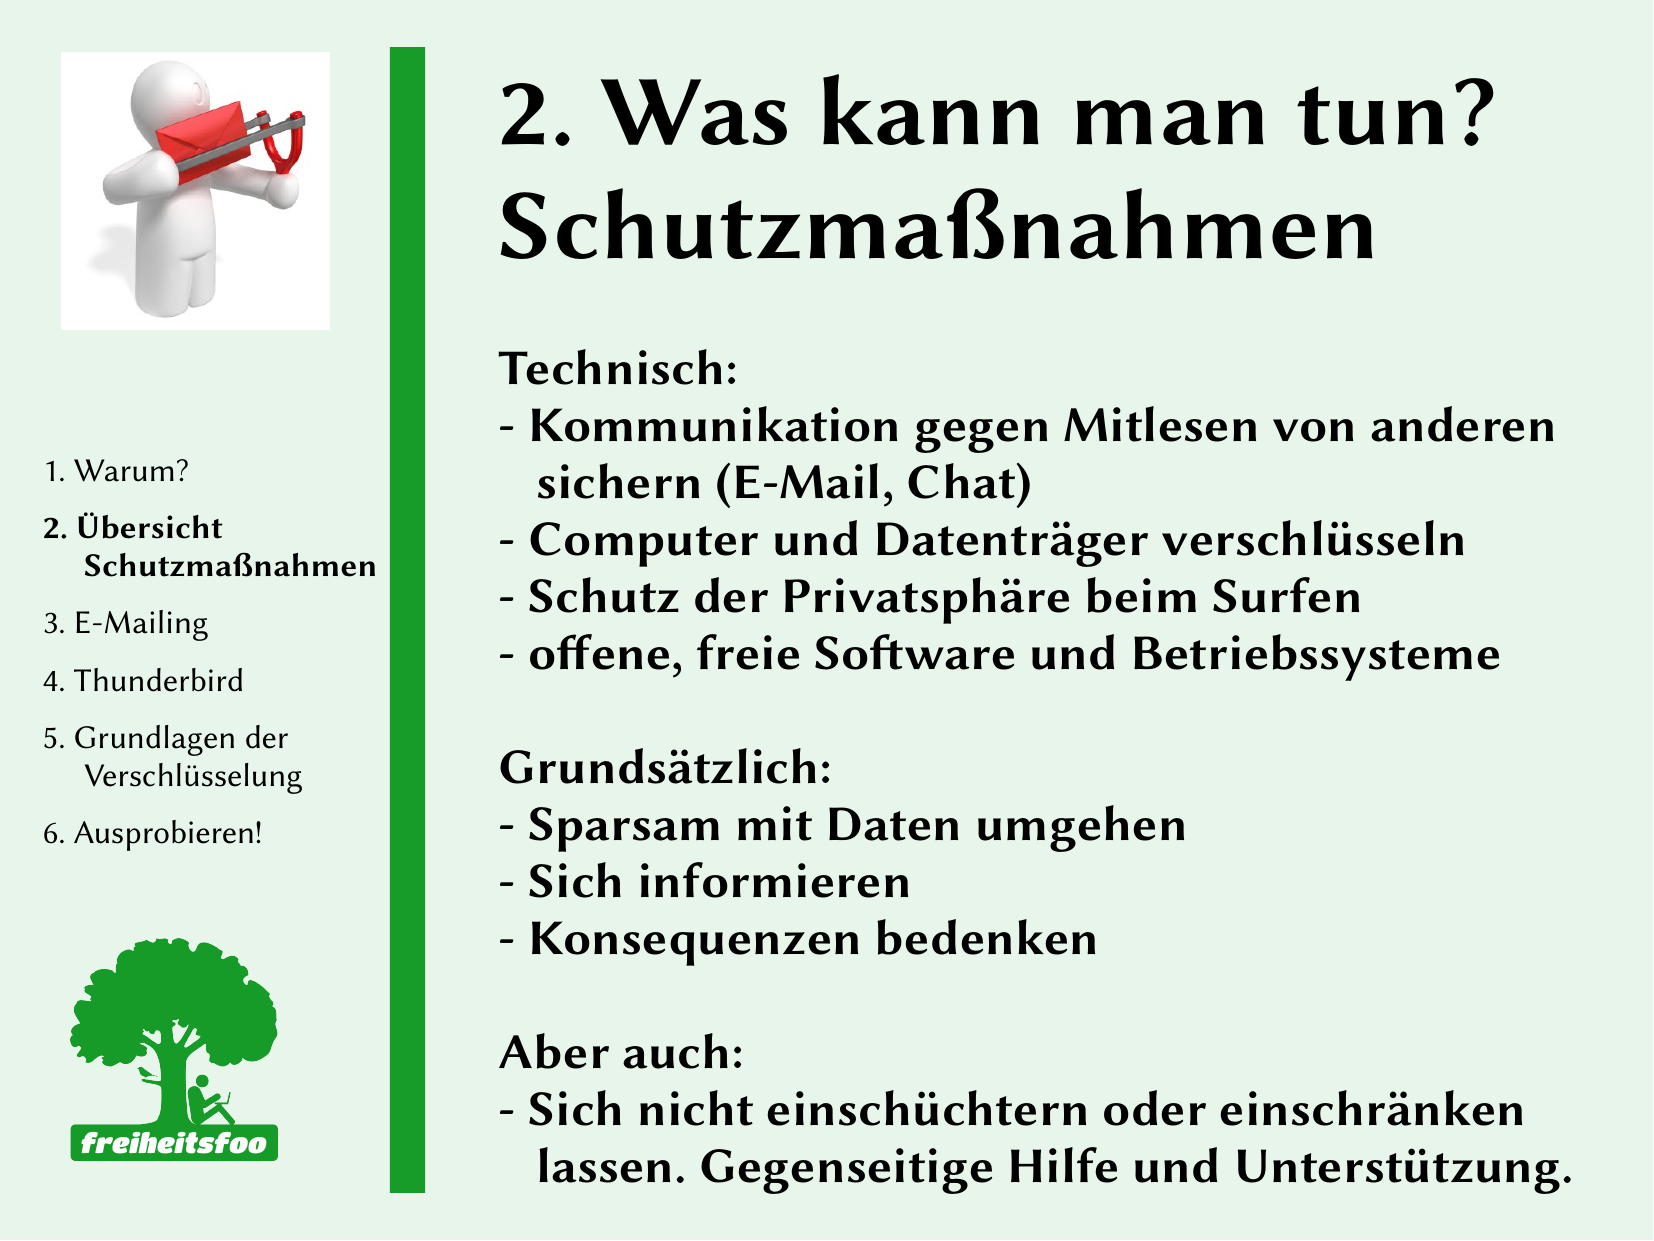

2. Was kann man tun?
Schutzmaßnahmen
Technisch:
- Kommunikation gegen Mitlesen von anderen
 sichern (E-Mail, Chat)
- Computer und Datenträger verschlüsseln
- Schutz der Privatsphäre beim Surfen
- offene, freie Software und Betriebssysteme
Grundsätzlich:
- Sparsam mit Daten umgehen
- Sich informieren
- Konsequenzen bedenken
Aber auch:
- Sich nicht einschüchtern oder einschränken
 lassen. Gegenseitige Hilfe und Unterstützung.
1. Warum?
2. Übersicht
 Schutzmaßnahmen
3. E-Mailing
4. Thunderbird
5. Grundlagen der
 Verschlüsselung
6. Ausprobieren!